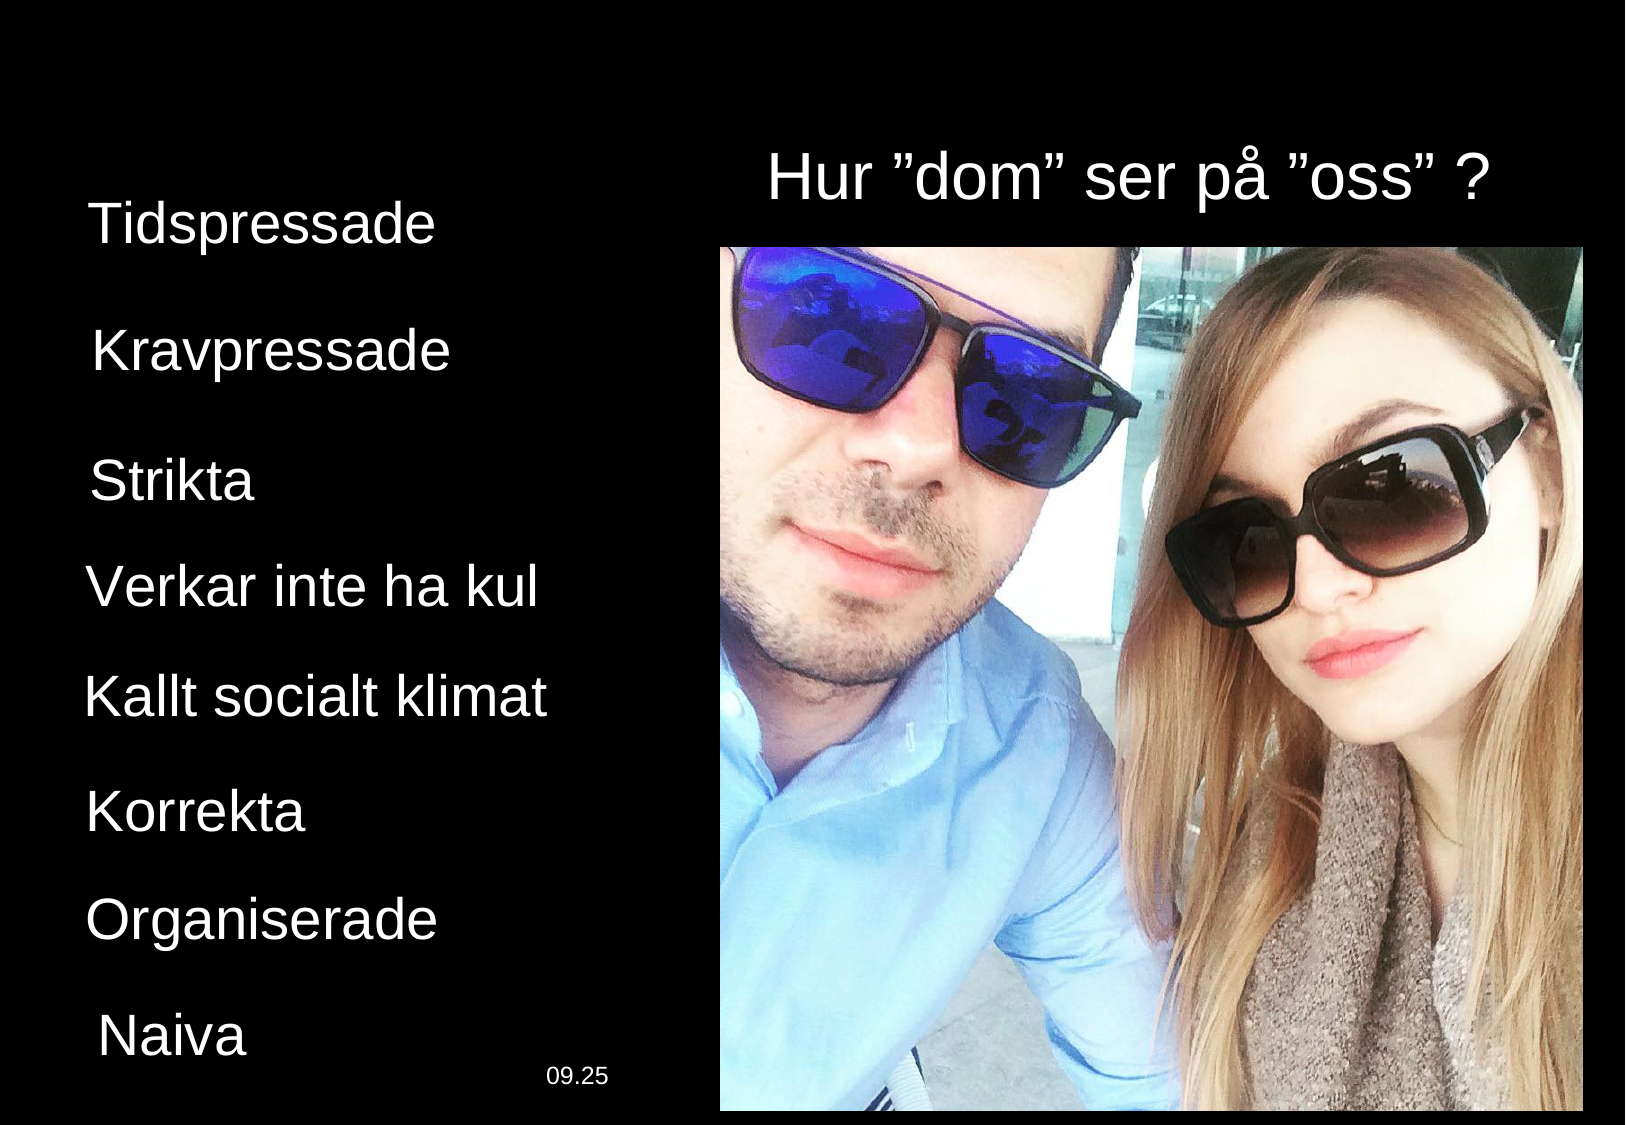

Hur ”dom” ser på ”oss” ?
Tidspressade
Kravpressade
Strikta
Verkar inte ha kul
Kallt socialt klimat
Korrekta
Organiserade
Naiva
09.25